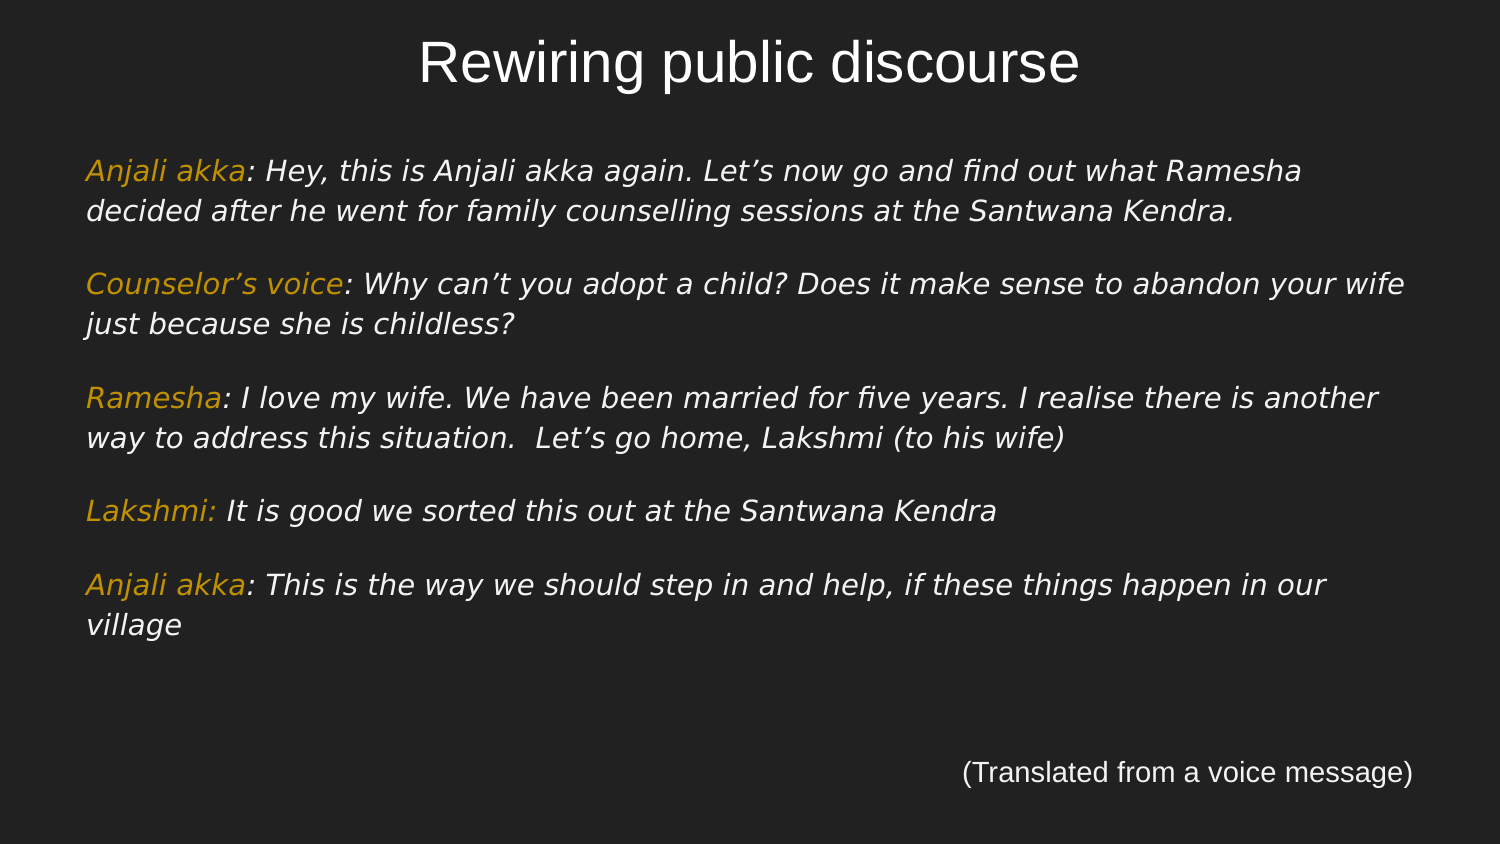

# Rewiring public discourse
Anjali akka: Hey, this is Anjali akka again. Let’s now go and find out what Ramesha decided after he went for family counselling sessions at the Santwana Kendra.
Counselor’s voice: Why can’t you adopt a child? Does it make sense to abandon your wife just because she is childless?
Ramesha: I love my wife. We have been married for five years. I realise there is another way to address this situation. Let’s go home, Lakshmi (to his wife)
Lakshmi: It is good we sorted this out at the Santwana Kendra
Anjali akka: This is the way we should step in and help, if these things happen in our village
(Translated from a voice message)